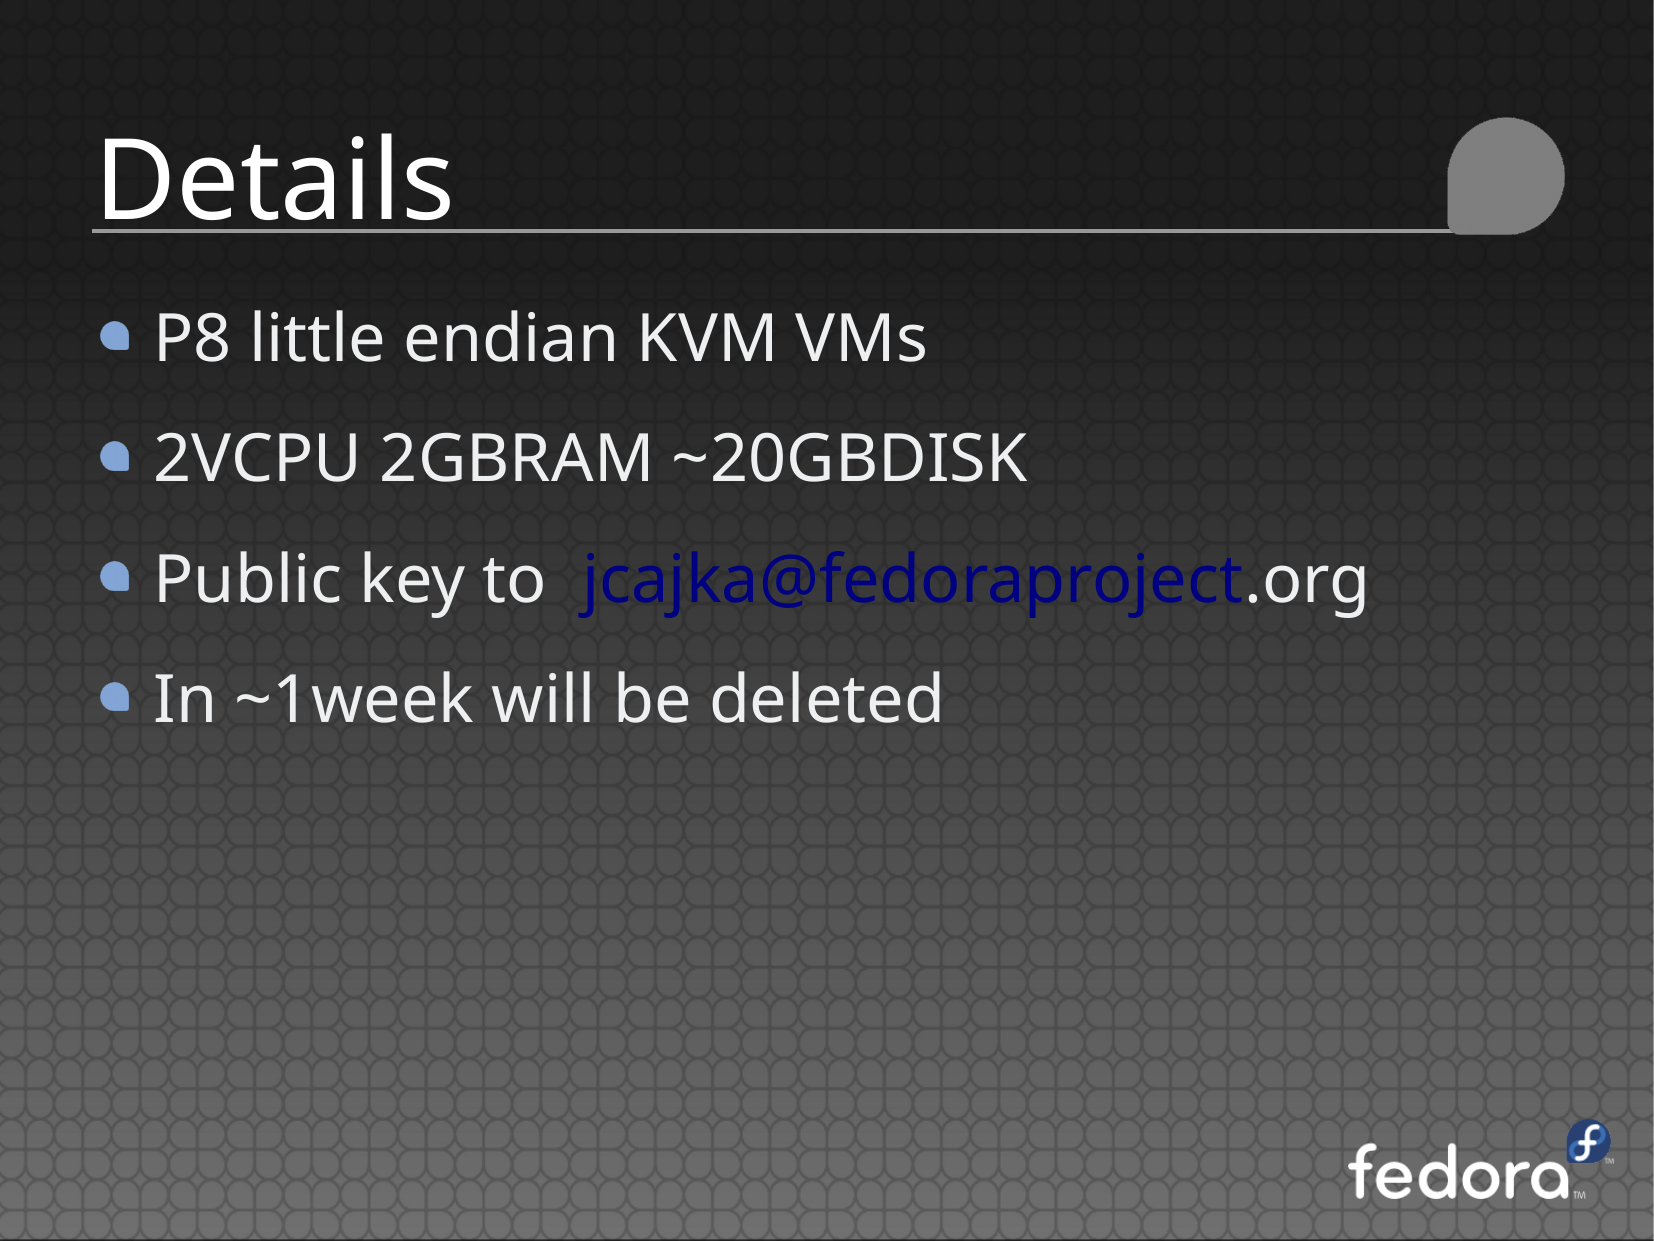

Details
# P8 little endian KVM VMs
2VCPU 2GBRAM ~20GBDISK
Public key to jcajka@fedoraproject.org
In ~1week will be deleted